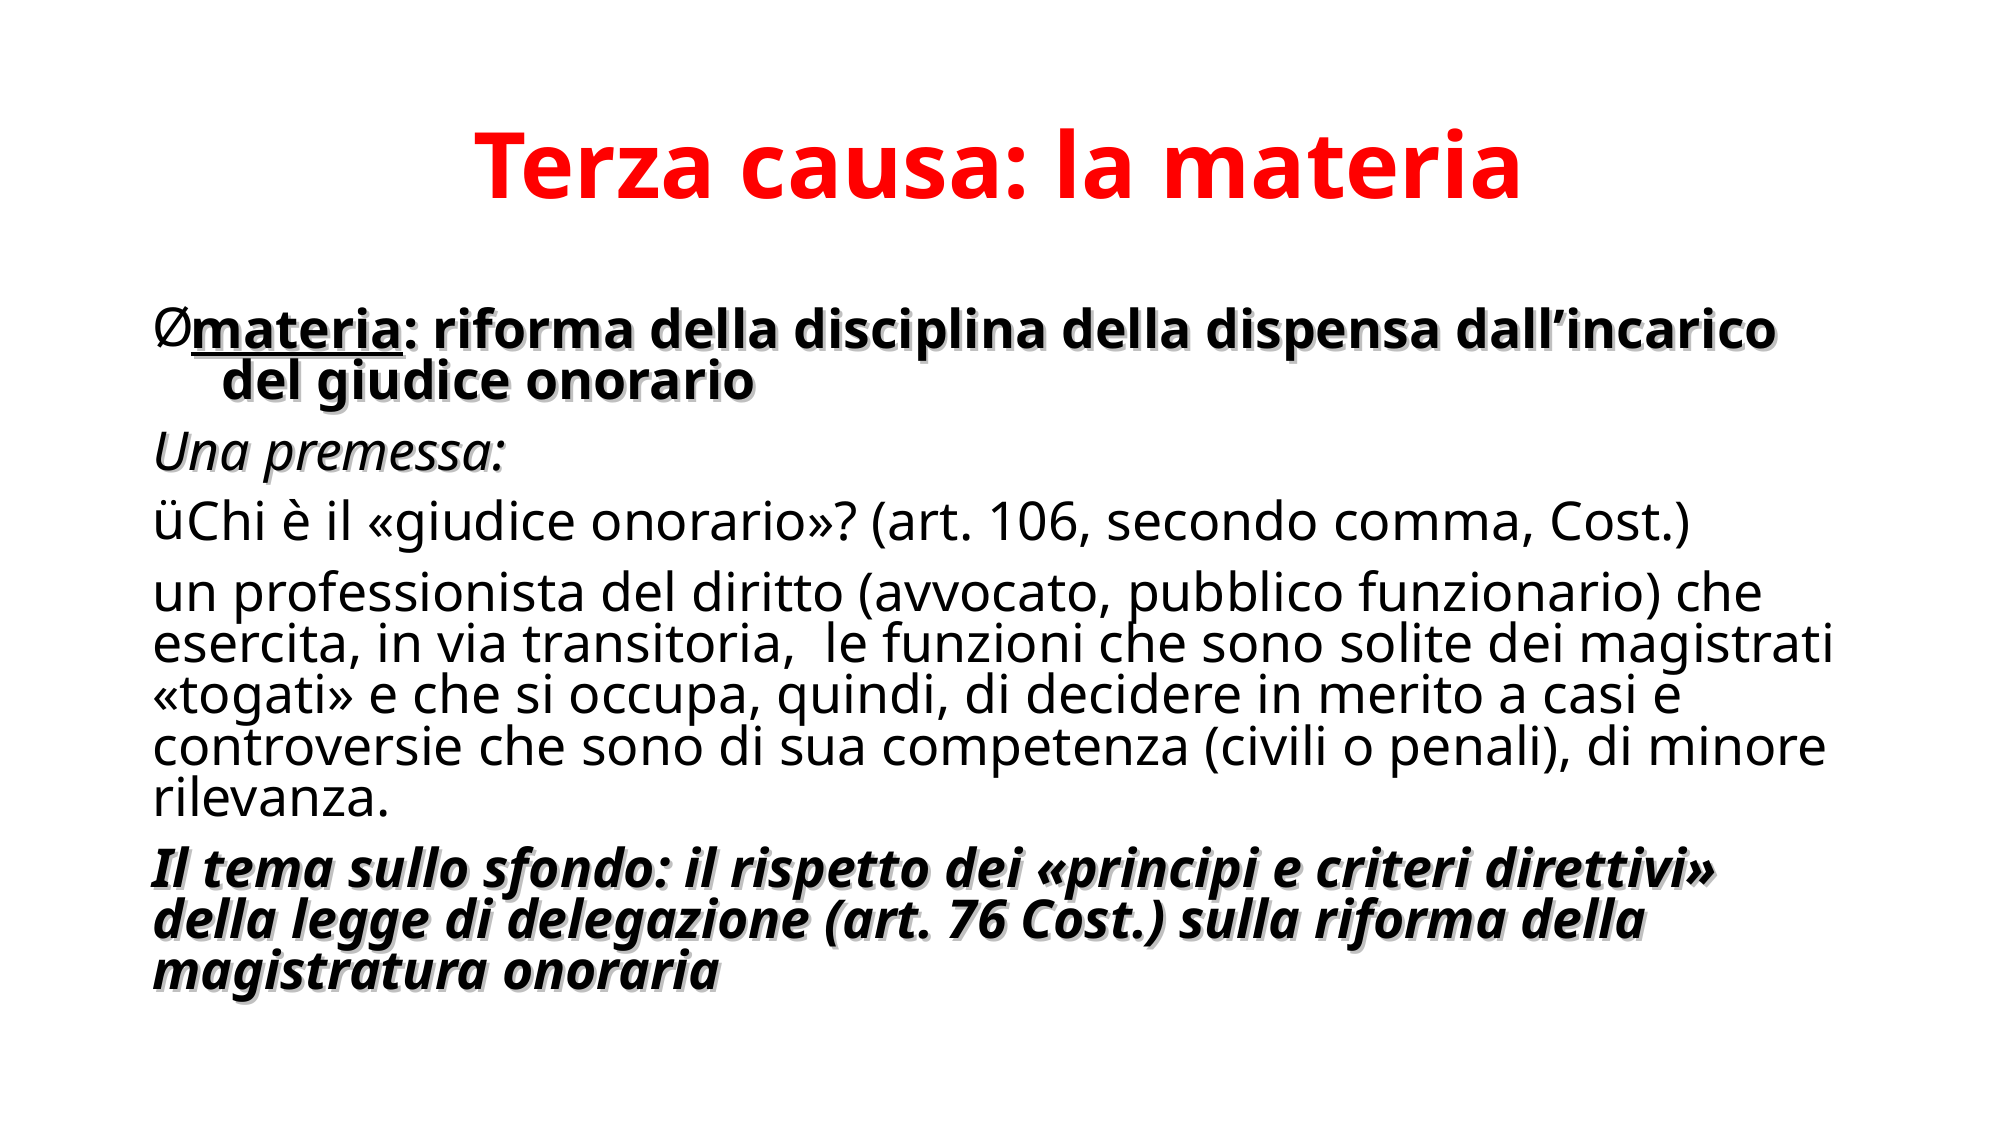

# Terza causa: la materia
materia: riforma della disciplina della dispensa dall’incarico del giudice onorario
Una premessa:
Chi è il «giudice onorario»? (art. 106, secondo comma, Cost.)
un professionista del diritto (avvocato, pubblico funzionario) che esercita, in via transitoria, le funzioni che sono solite dei magistrati «togati» e che si occupa, quindi, di decidere in merito a casi e controversie che sono di sua competenza (civili o penali), di minore rilevanza.
Il tema sullo sfondo: il rispetto dei «principi e criteri direttivi» della legge di delegazione (art. 76 Cost.) sulla riforma della magistratura onoraria